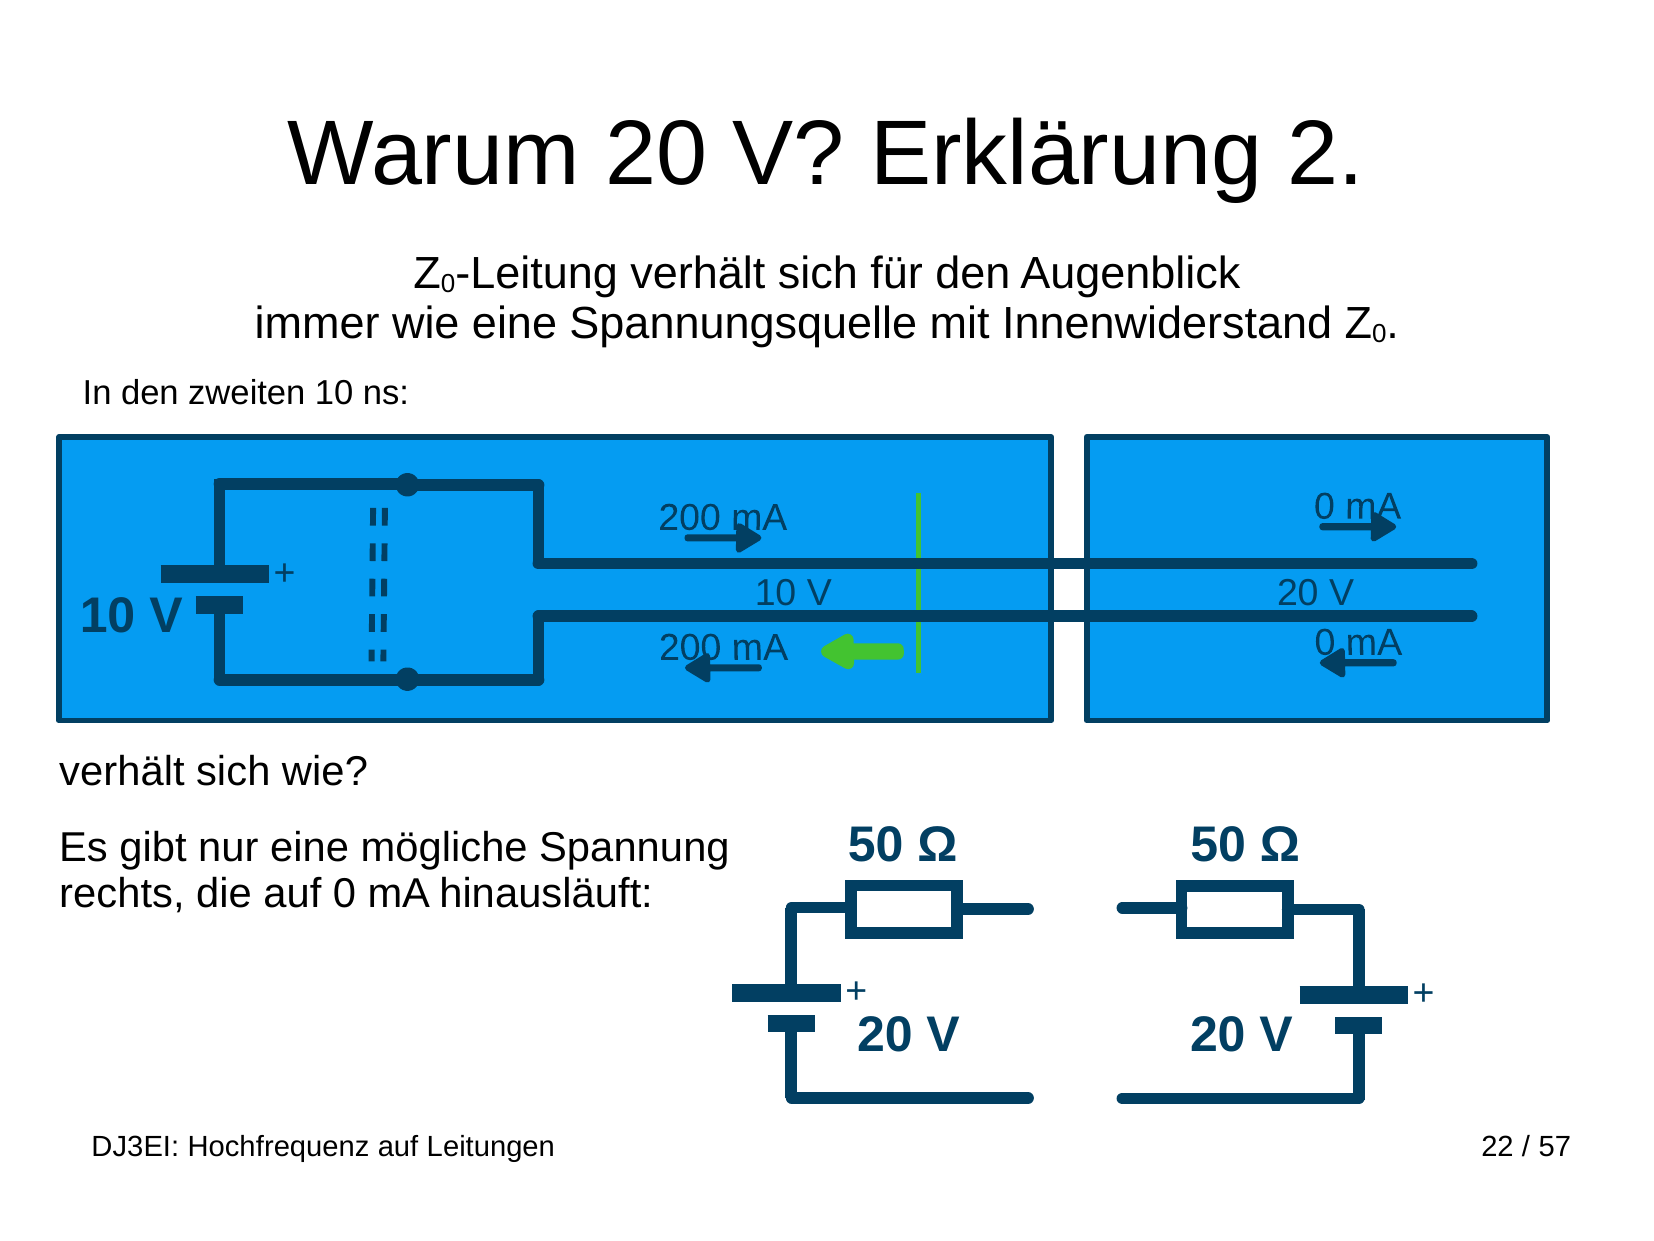

# Warum 20 V? Erklärung 2.
Z0-Leitung verhält sich für den Augenblick
immer wie eine Spannungsquelle mit Innenwiderstand Z0.
In den zweiten 10 ns:
0 mA
200 mA
+
10 V
20 V
10 V
0 mA
200 mA
verhält sich wie?
Es gibt nur eine mögliche Spannung
rechts, die auf 0 mA hinausläuft:
50 Ω
50 Ω
+
+
20 V
20 V